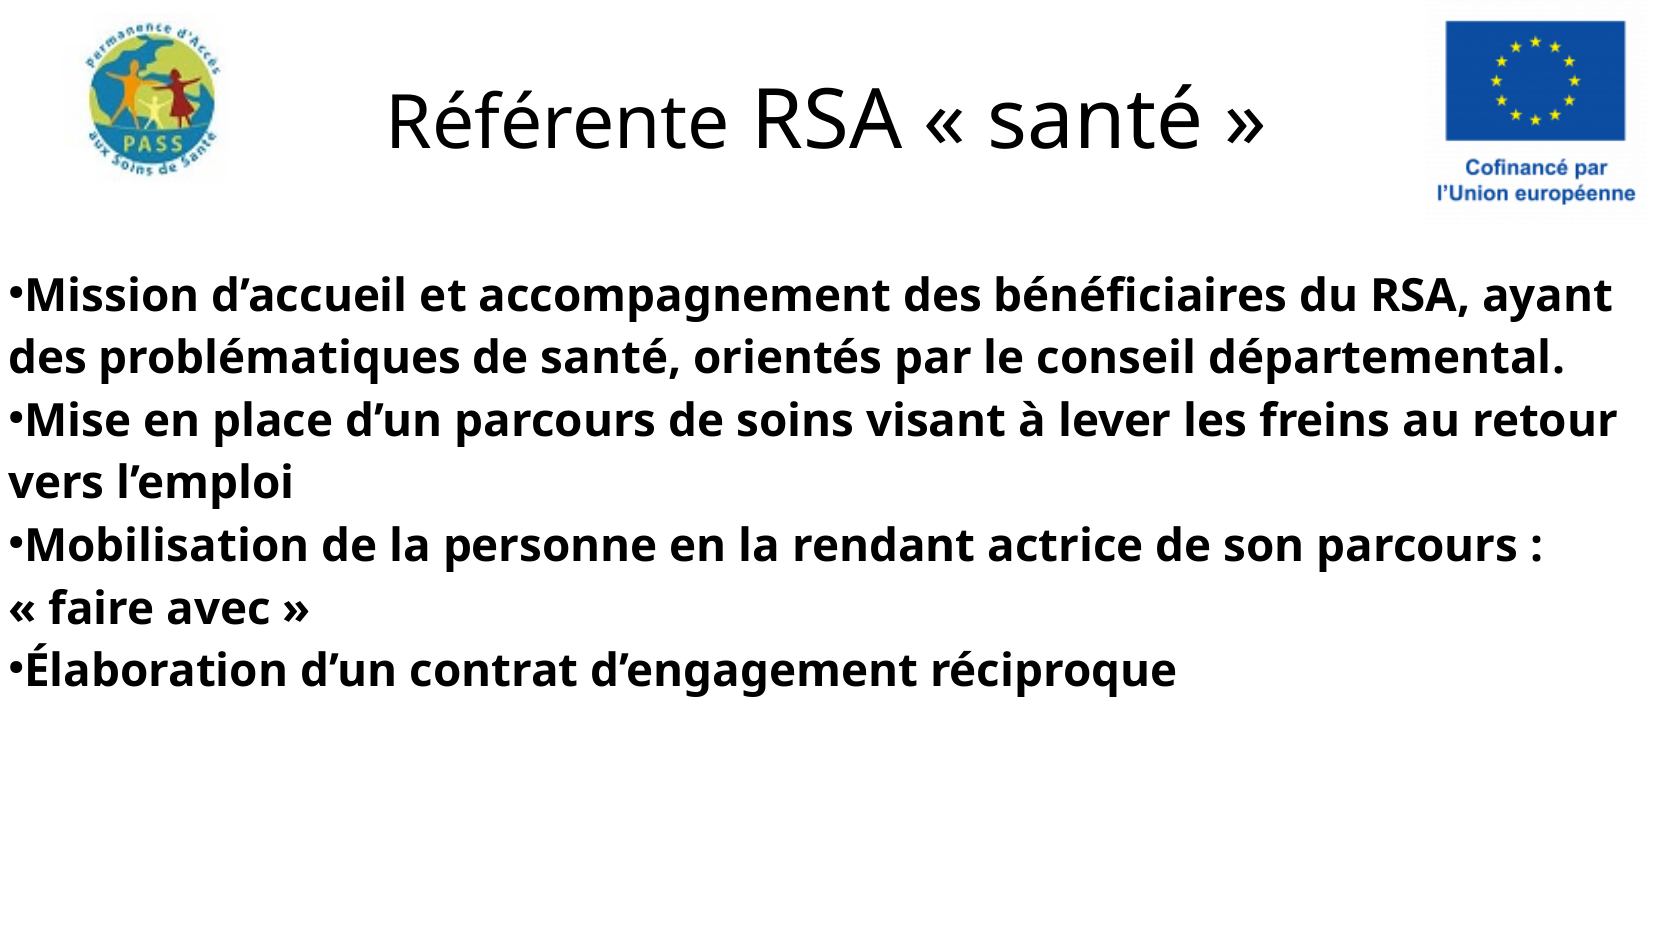

# Référente RSA « santé »
Mission d’accueil et accompagnement des bénéficiaires du RSA, ayant des problématiques de santé, orientés par le conseil départemental.
Mise en place d’un parcours de soins visant à lever les freins au retour vers l’emploi
Mobilisation de la personne en la rendant actrice de son parcours : « faire avec »
Élaboration d’un contrat d’engagement réciproque